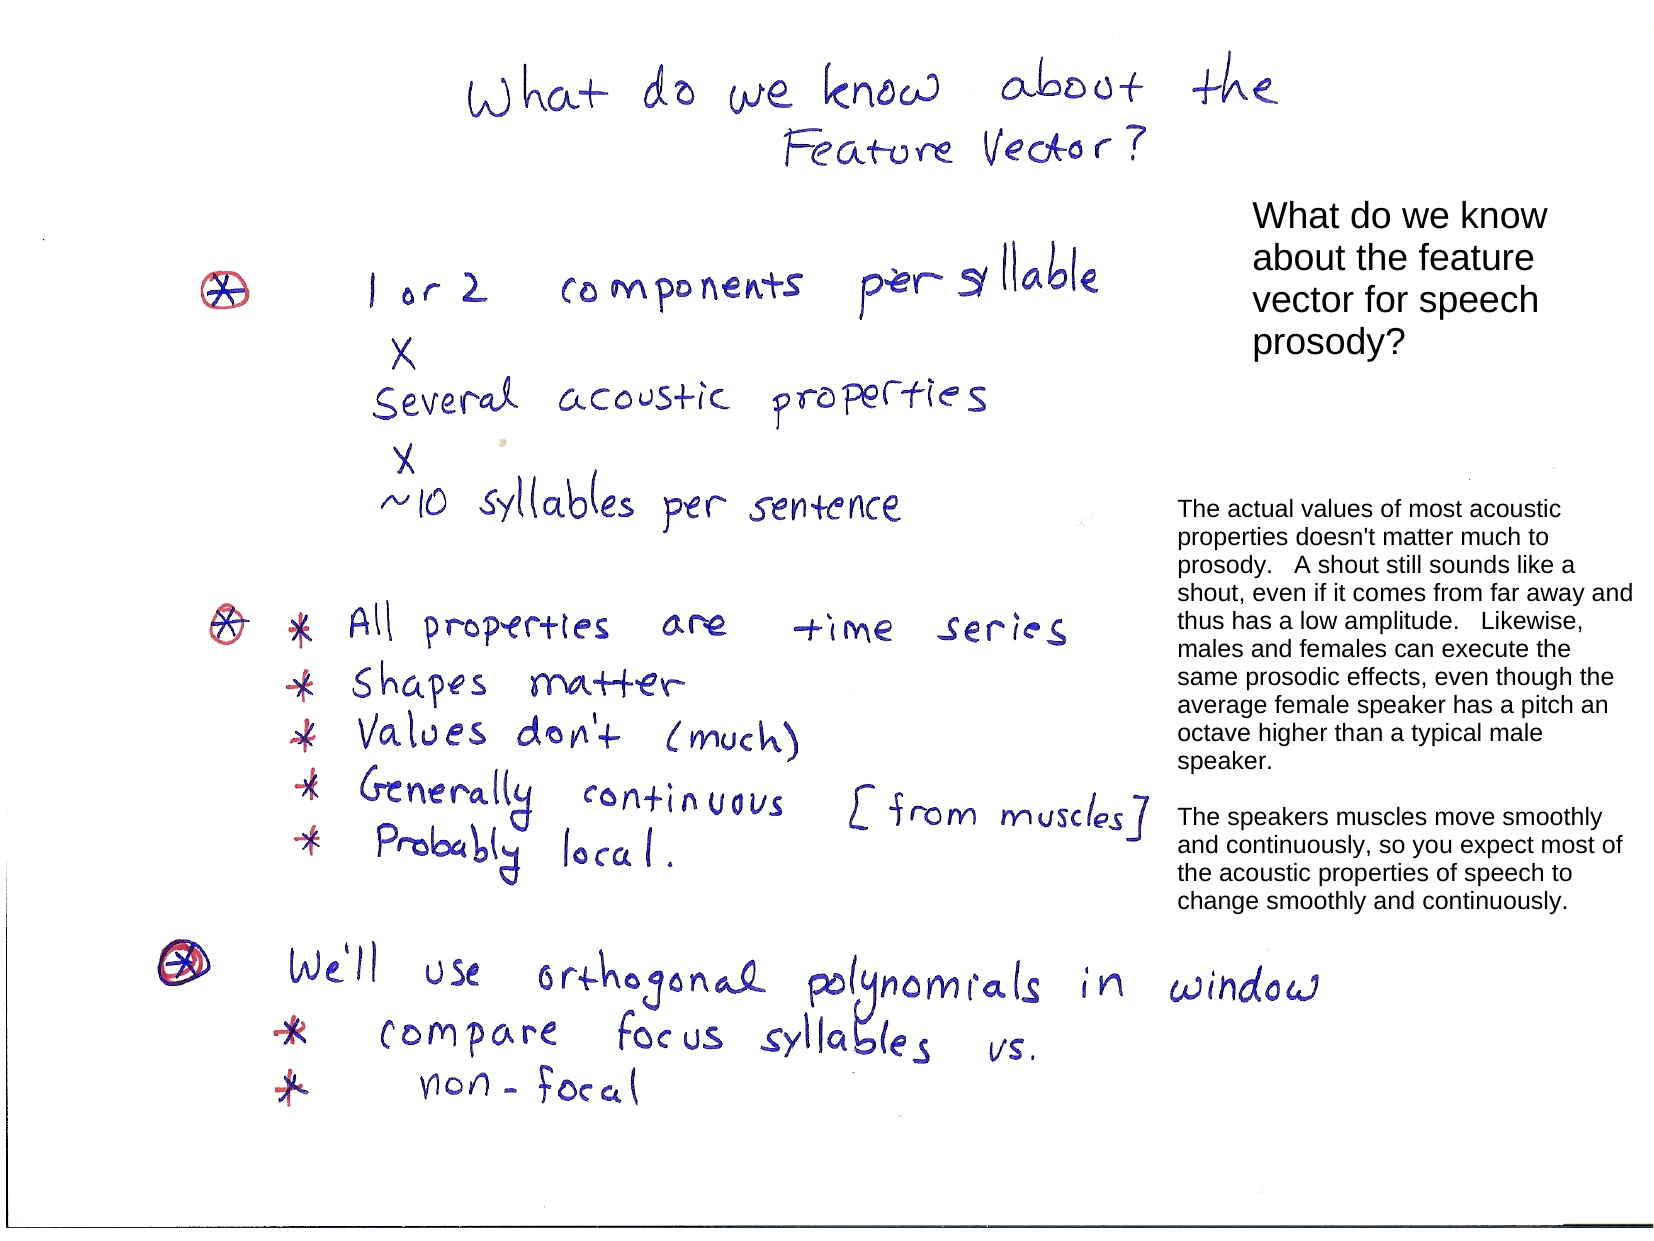

What do we know
about the feature
vector for speech
prosody?
The actual values of most acoustic properties doesn't matter much to prosody. A shout still sounds like a shout, even if it comes from far away and thus has a low amplitude. Likewise, males and females can execute the same prosodic effects, even though the average female speaker has a pitch an octave higher than a typical male speaker.
The speakers muscles move smoothly and continuously, so you expect most of the acoustic properties of speech to change smoothly and continuously.